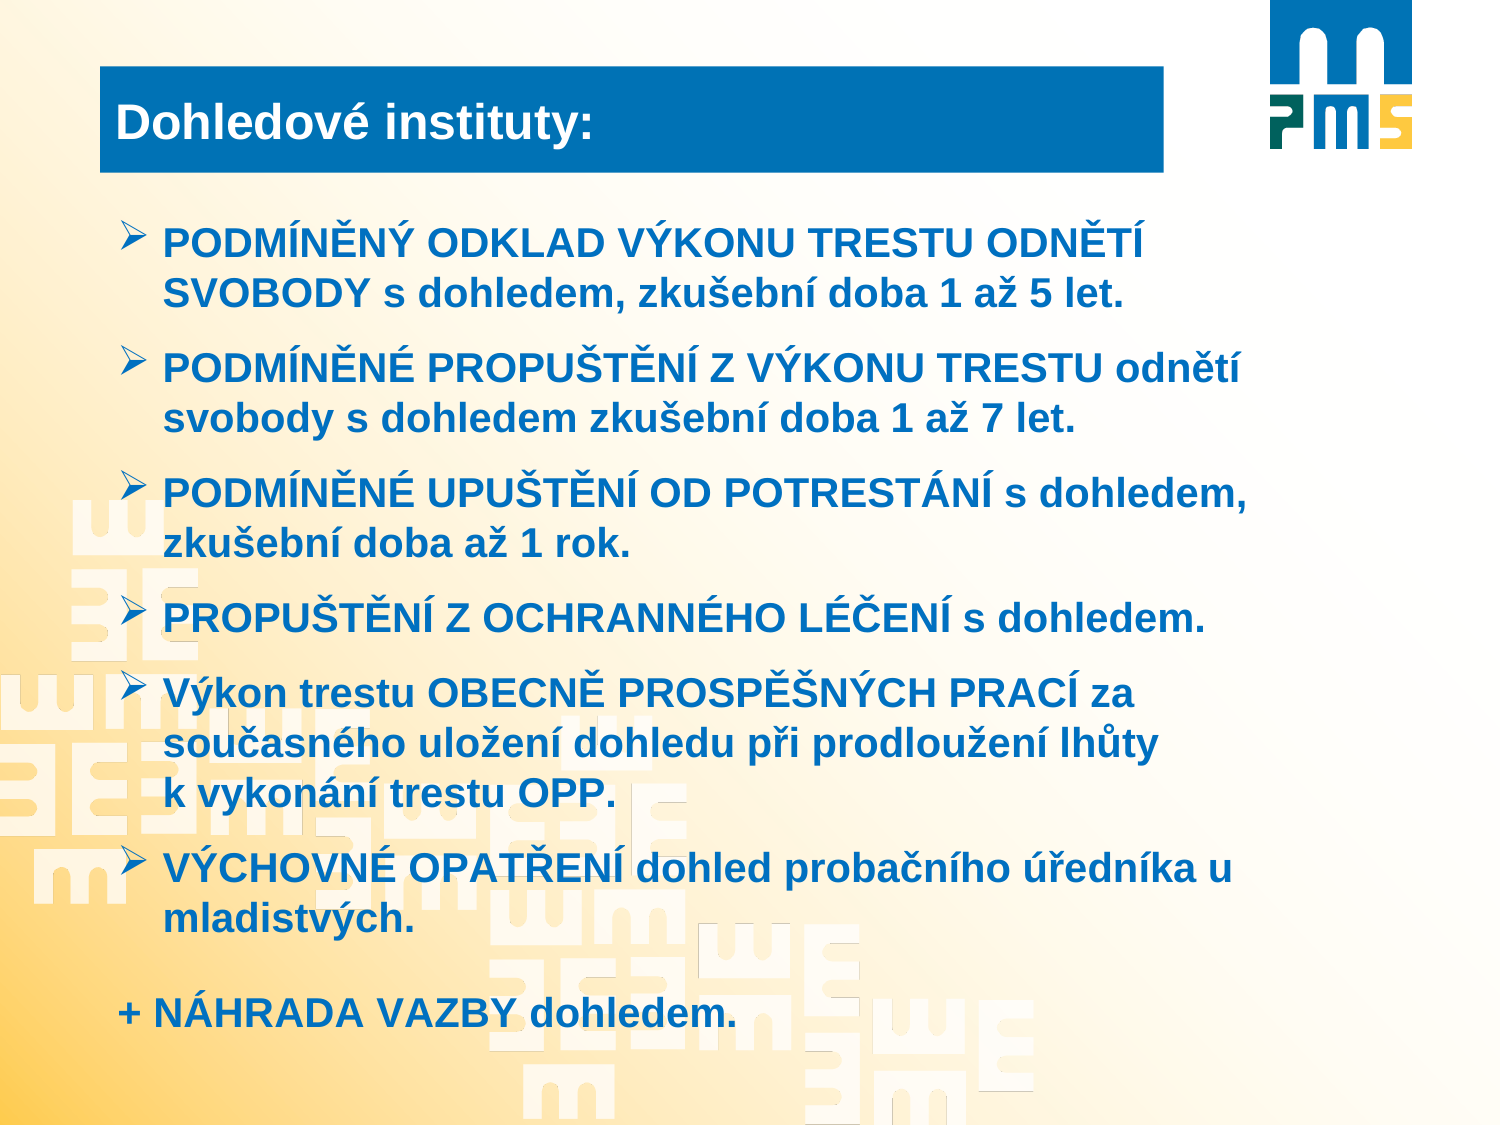

# Dohledové instituty:
PODMÍNĚNÝ ODKLAD VÝKONU TRESTU ODNĚTÍ SVOBODY s dohledem, zkušební doba 1 až 5 let.
PODMÍNĚNÉ PROPUŠTĚNÍ Z VÝKONU TRESTU odnětí svobody s dohledem zkušební doba 1 až 7 let.
PODMÍNĚNÉ UPUŠTĚNÍ OD POTRESTÁNÍ s dohledem, zkušební doba až 1 rok.
PROPUŠTĚNÍ Z OCHRANNÉHO LÉČENÍ s dohledem.
Výkon trestu OBECNĚ PROSPĚŠNÝCH PRACÍ za současného uložení dohledu při prodloužení lhůty k vykonání trestu OPP.
VÝCHOVNÉ OPATŘENÍ dohled probačního úředníka u mladistvých.
+ NÁHRADA VAZBY dohledem.